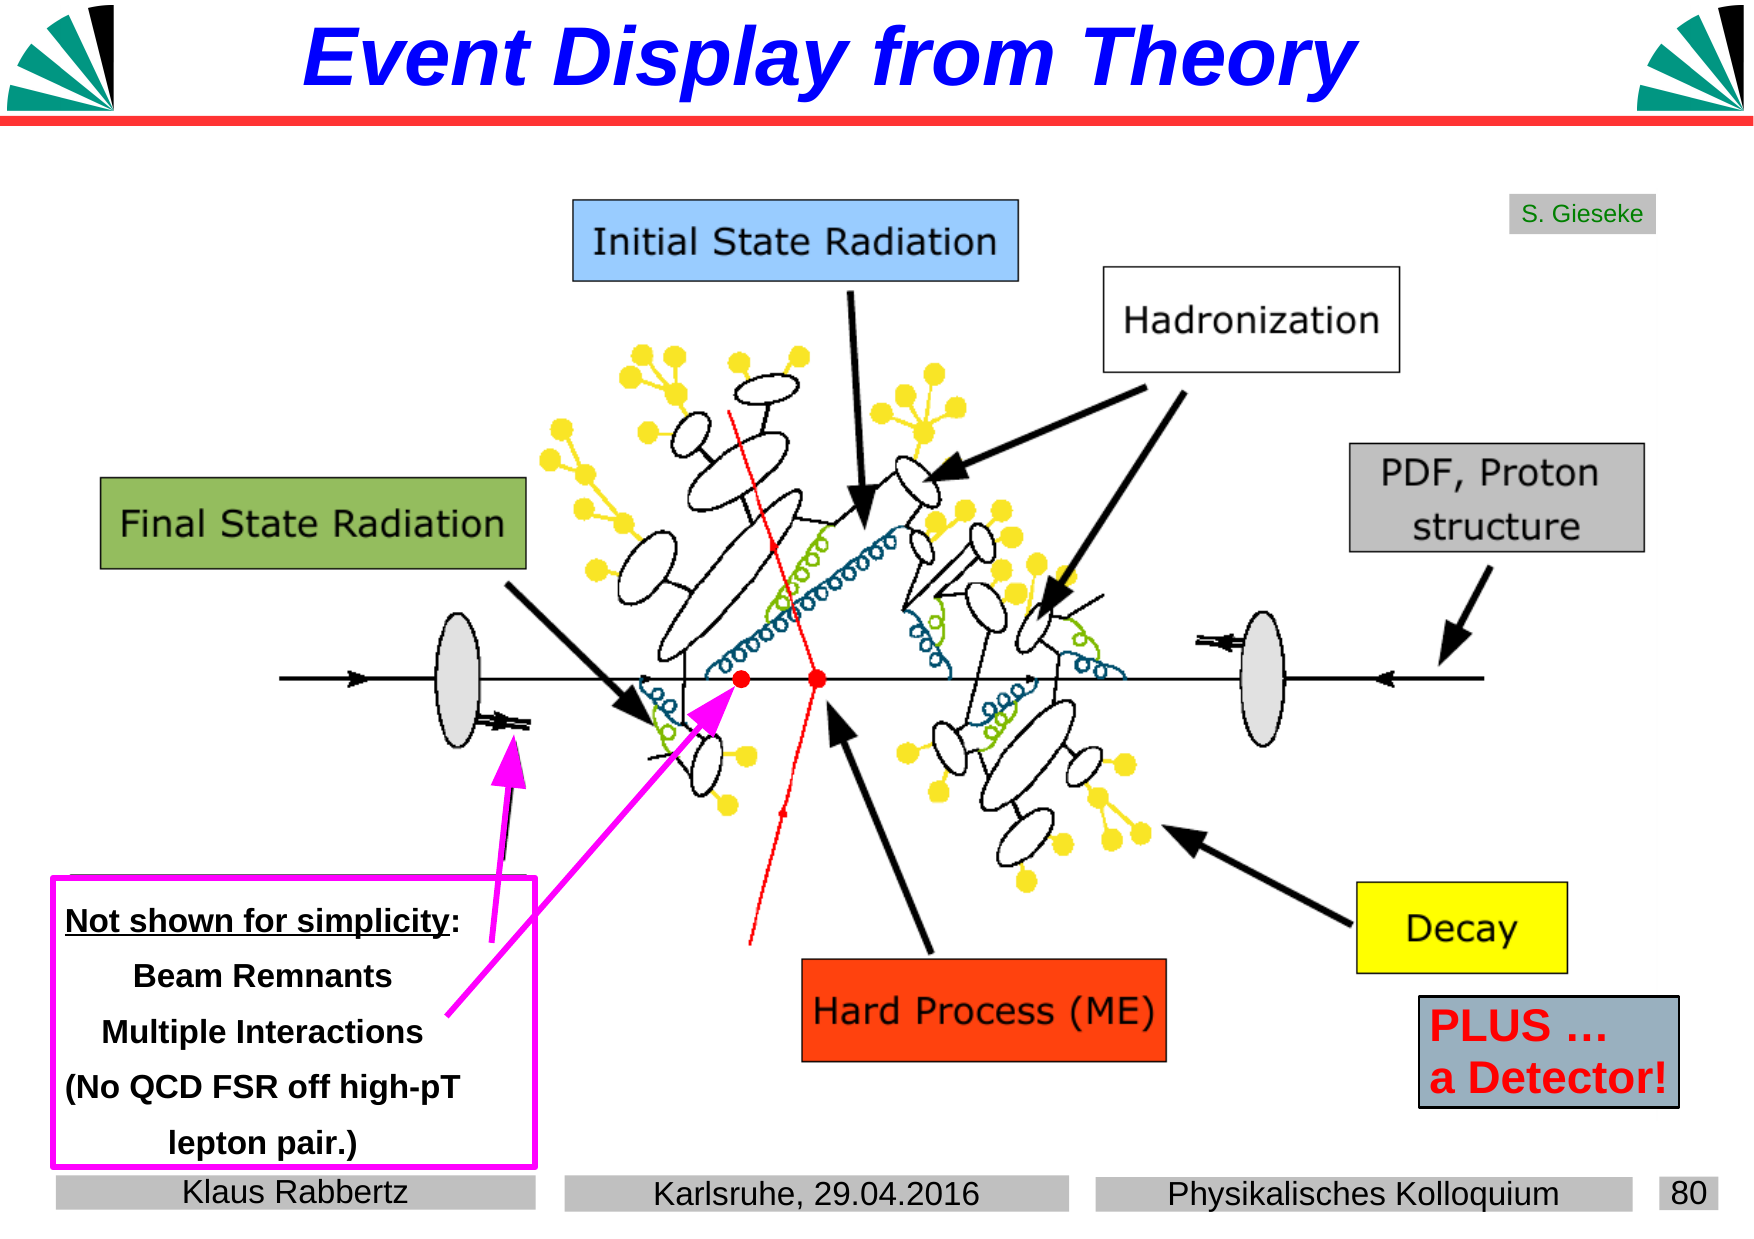

# Event Display from Theory
S. Gieseke
Not shown for simplicity:
Beam Remnants
Multiple Interactions
(No QCD FSR off high-pT lepton pair.)
PLUS …
a Detector!